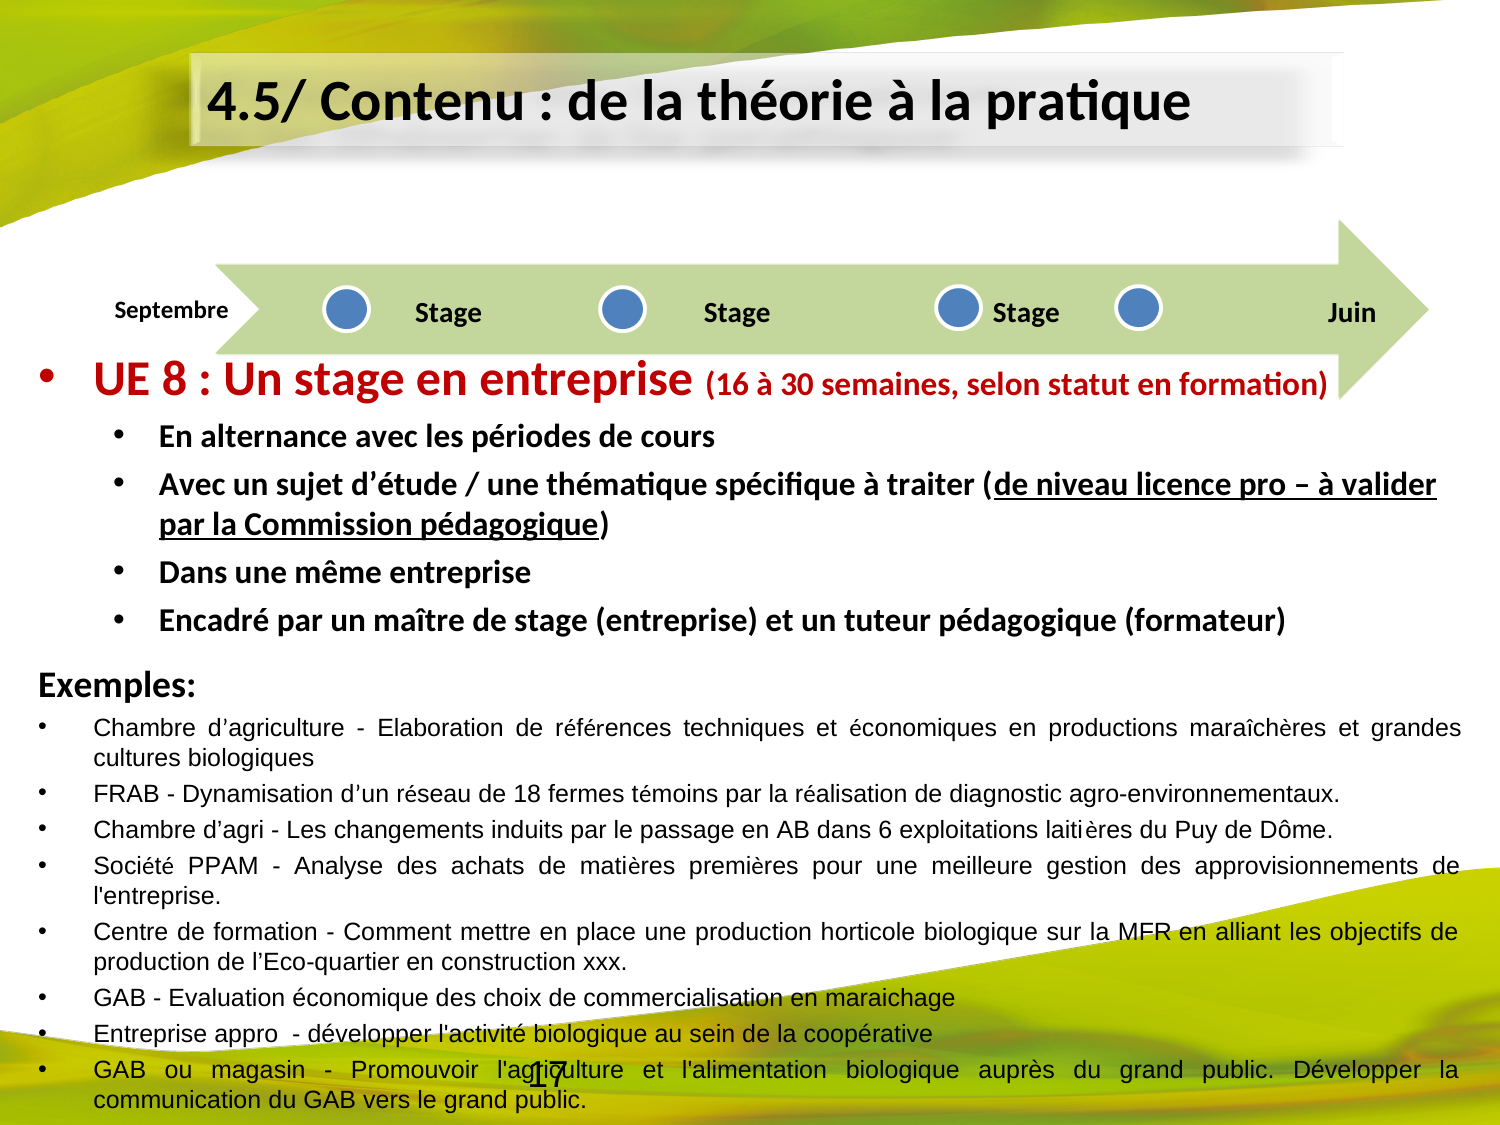

4.5/ Contenu : de la théorie à la pratique
Septembre
Stage
Stage
Stage
Juin
UE 8 : Un stage en entreprise (16 à 30 semaines, selon statut en formation)
En alternance avec les périodes de cours
Avec un sujet d’étude / une thématique spécifique à traiter (de niveau licence pro – à valider par la Commission pédagogique)
Dans une même entreprise
Encadré par un maître de stage (entreprise) et un tuteur pédagogique (formateur)
Exemples:
Chambre d’agriculture - Elaboration de références techniques et économiques en productions maraîchères et grandes cultures biologiques
FRAB - Dynamisation d’un réseau de 18 fermes témoins par la réalisation de diagnostic agro-environnementaux.
Chambre d’agri - Les changements induits par le passage en AB dans 6 exploitations laitières du Puy de Dôme.
Société PPAM - Analyse des achats de matières premières pour une meilleure gestion des approvisionnements de l'entreprise.
Centre de formation - Comment mettre en place une production horticole biologique sur la MFR en alliant les objectifs de production de l’Eco-quartier en construction xxx.
GAB - Evaluation économique des choix de commercialisation en maraichage
Entreprise appro - développer l'activité biologique au sein de la coopérative
GAB ou magasin - Promouvoir l'agriculture et l'alimentation biologique auprès du grand public. Développer la communication du GAB vers le grand public.